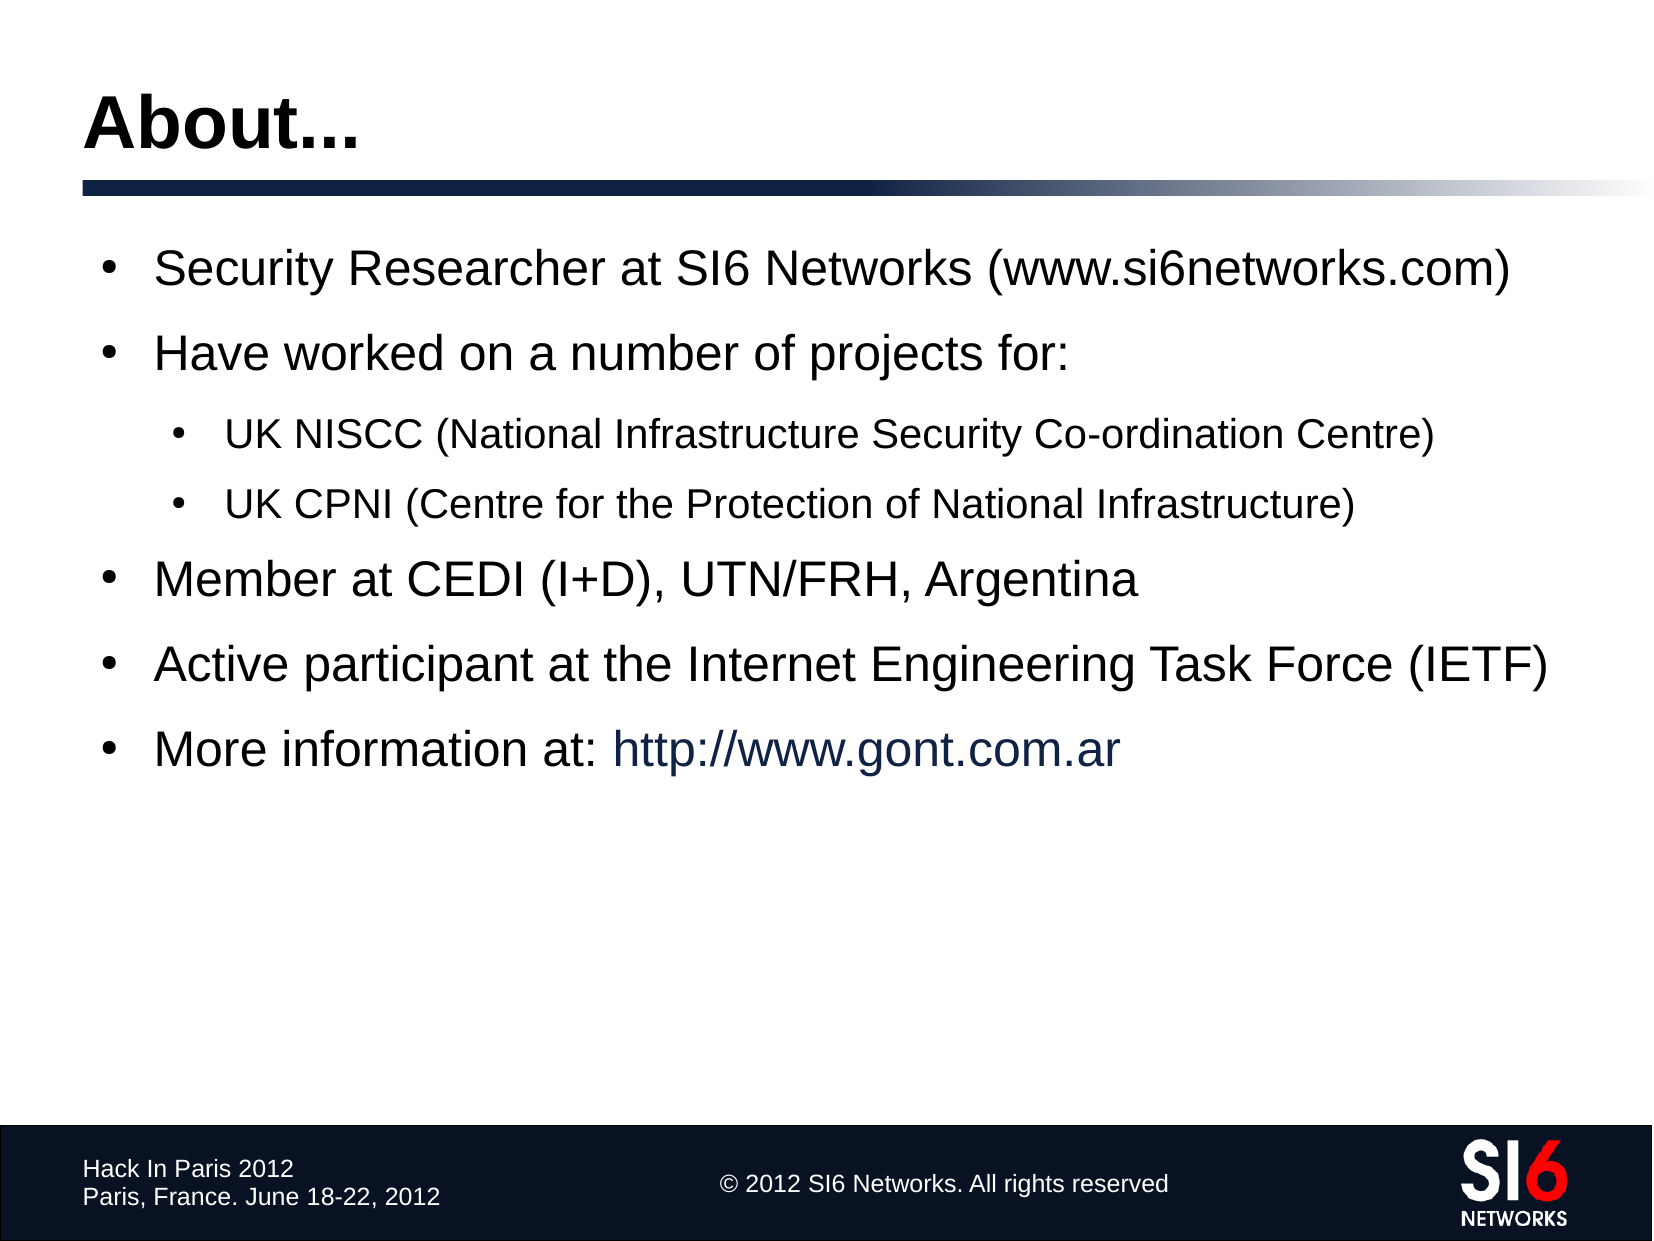

# About...
Security Researcher at SI6 Networks (www.si6networks.com)
Have worked on a number of projects for:
UK NISCC (National Infrastructure Security Co-ordination Centre)
UK CPNI (Centre for the Protection of National Infrastructure)
Member at CEDI (I+D), UTN/FRH, Argentina
Active participant at the Internet Engineering Task Force (IETF)
More information at: http://www.gont.com.ar
Congreso de Seguridad en Computo 2011